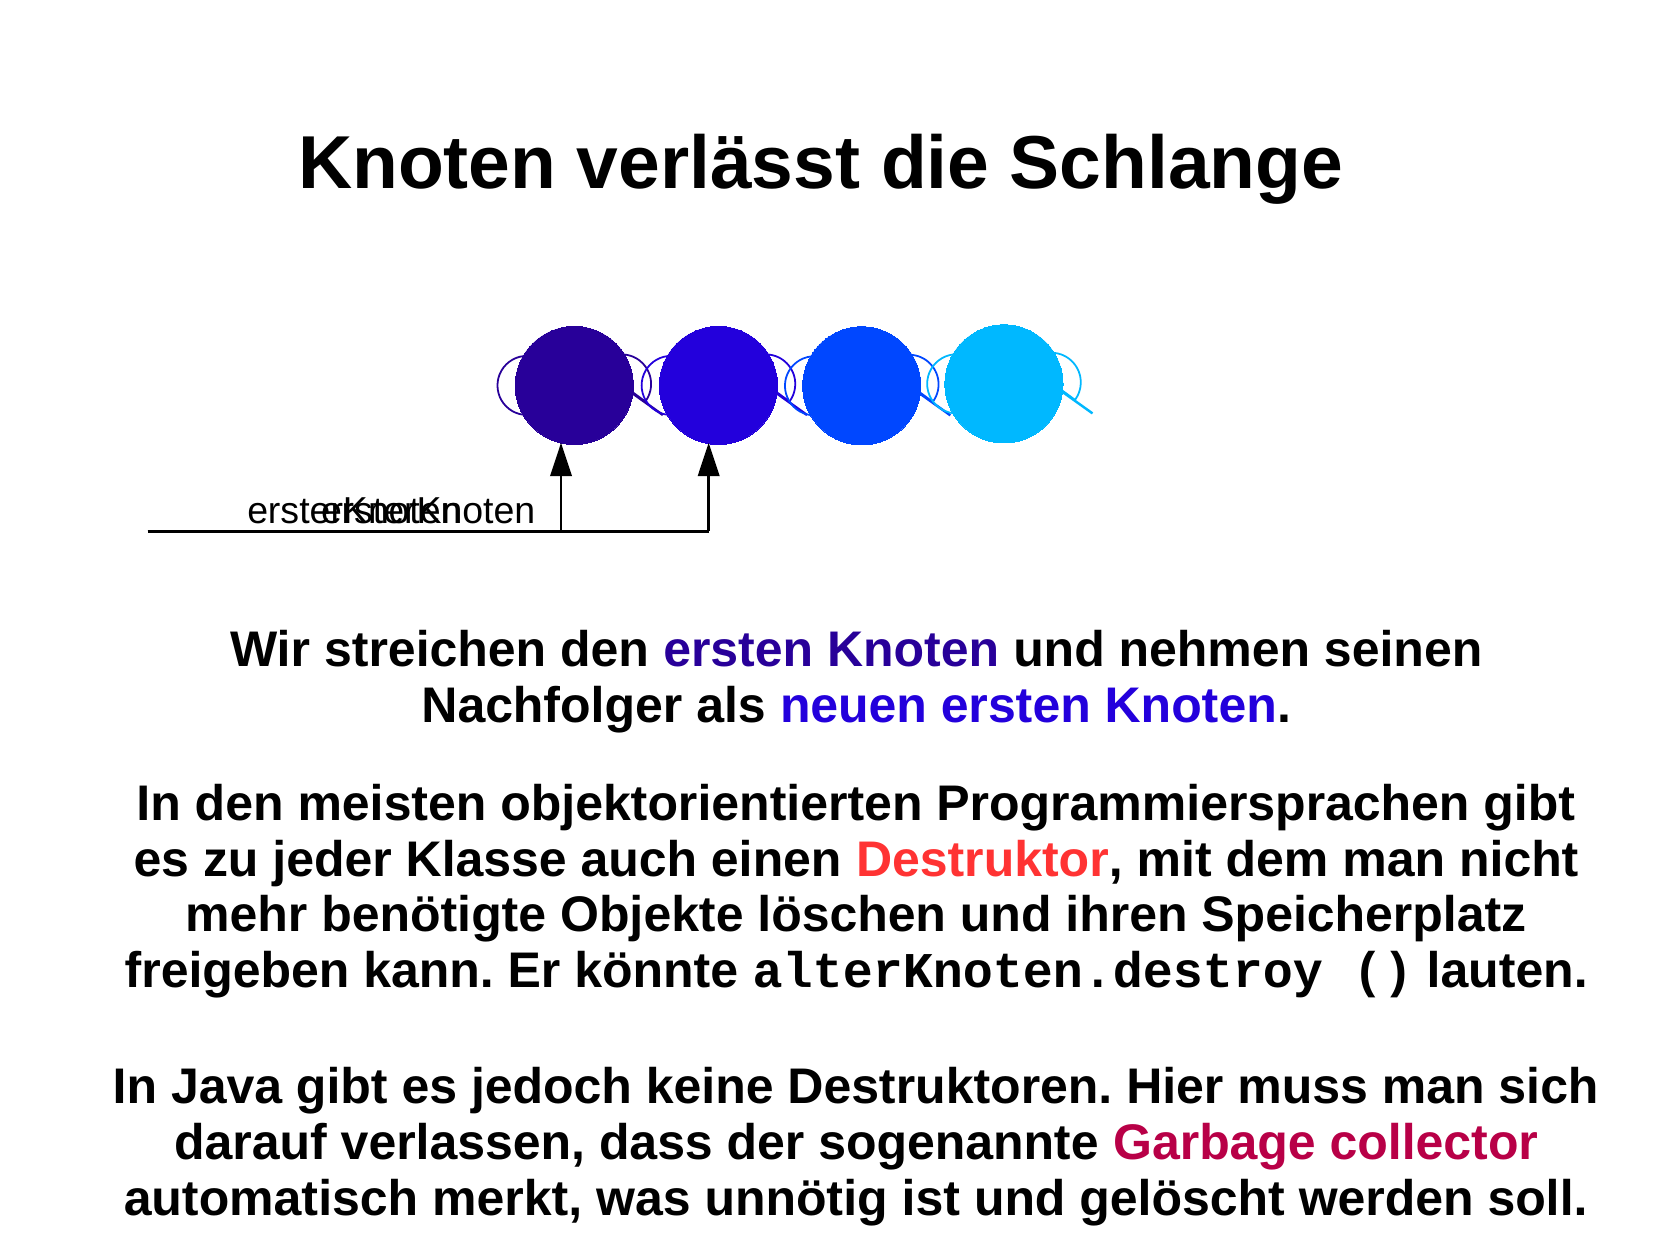

# Knoten verlässt die Schlange
ersterKnoten
ersterKnoten
Wir streichen den ersten Knoten und nehmen seinen Nachfolger als neuen ersten Knoten.
In den meisten objektorientierten Programmiersprachen gibt es zu jeder Klasse auch einen Destruktor, mit dem man nicht mehr benötigte Objekte löschen und ihren Speicherplatz freigeben kann. Er könnte alterKnoten.destroy () lauten.
In Java gibt es jedoch keine Destruktoren. Hier muss man sich darauf verlassen, dass der sogenannte Garbage collector automatisch merkt, was unnötig ist und gelöscht werden soll.